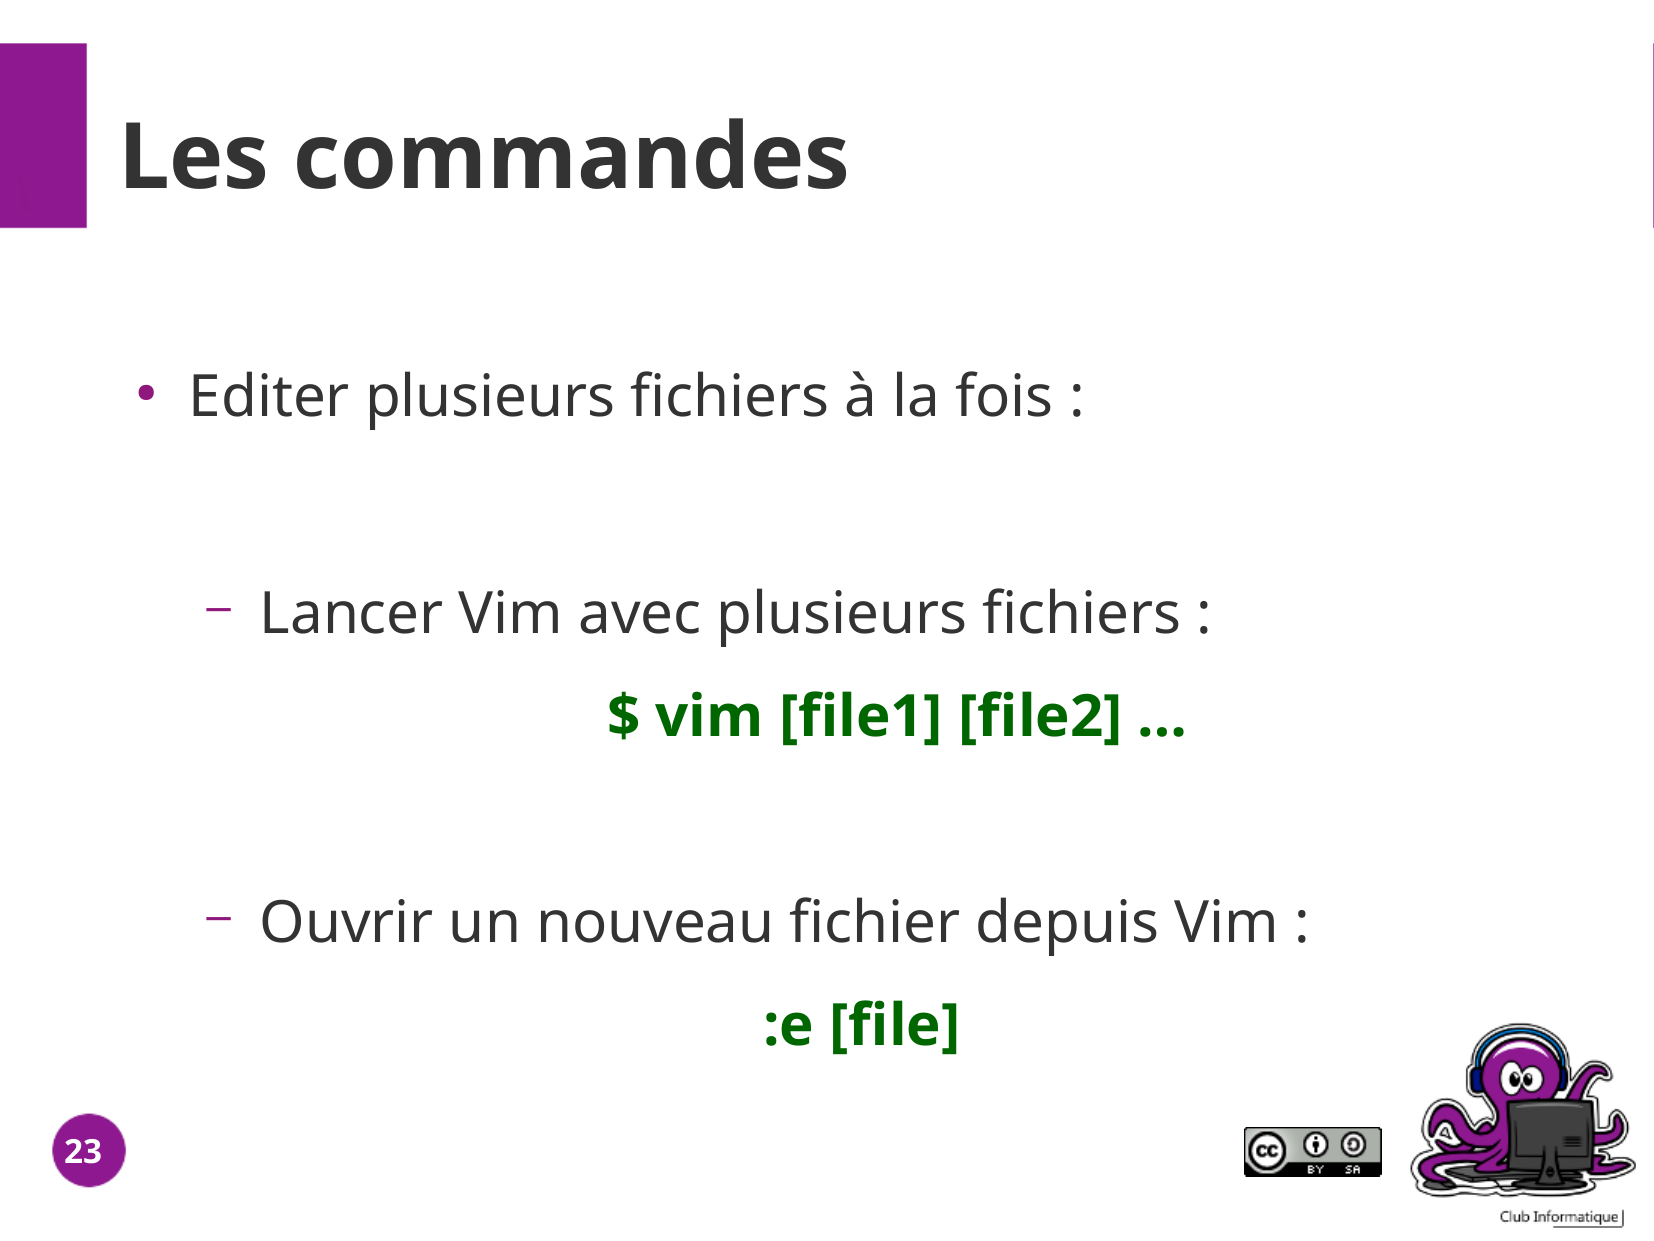

# Les commandes
Editer plusieurs fichiers à la fois :
Lancer Vim avec plusieurs fichiers :
$ vim [file1] [file2] …
Ouvrir un nouveau fichier depuis Vim :
:e [file]
23